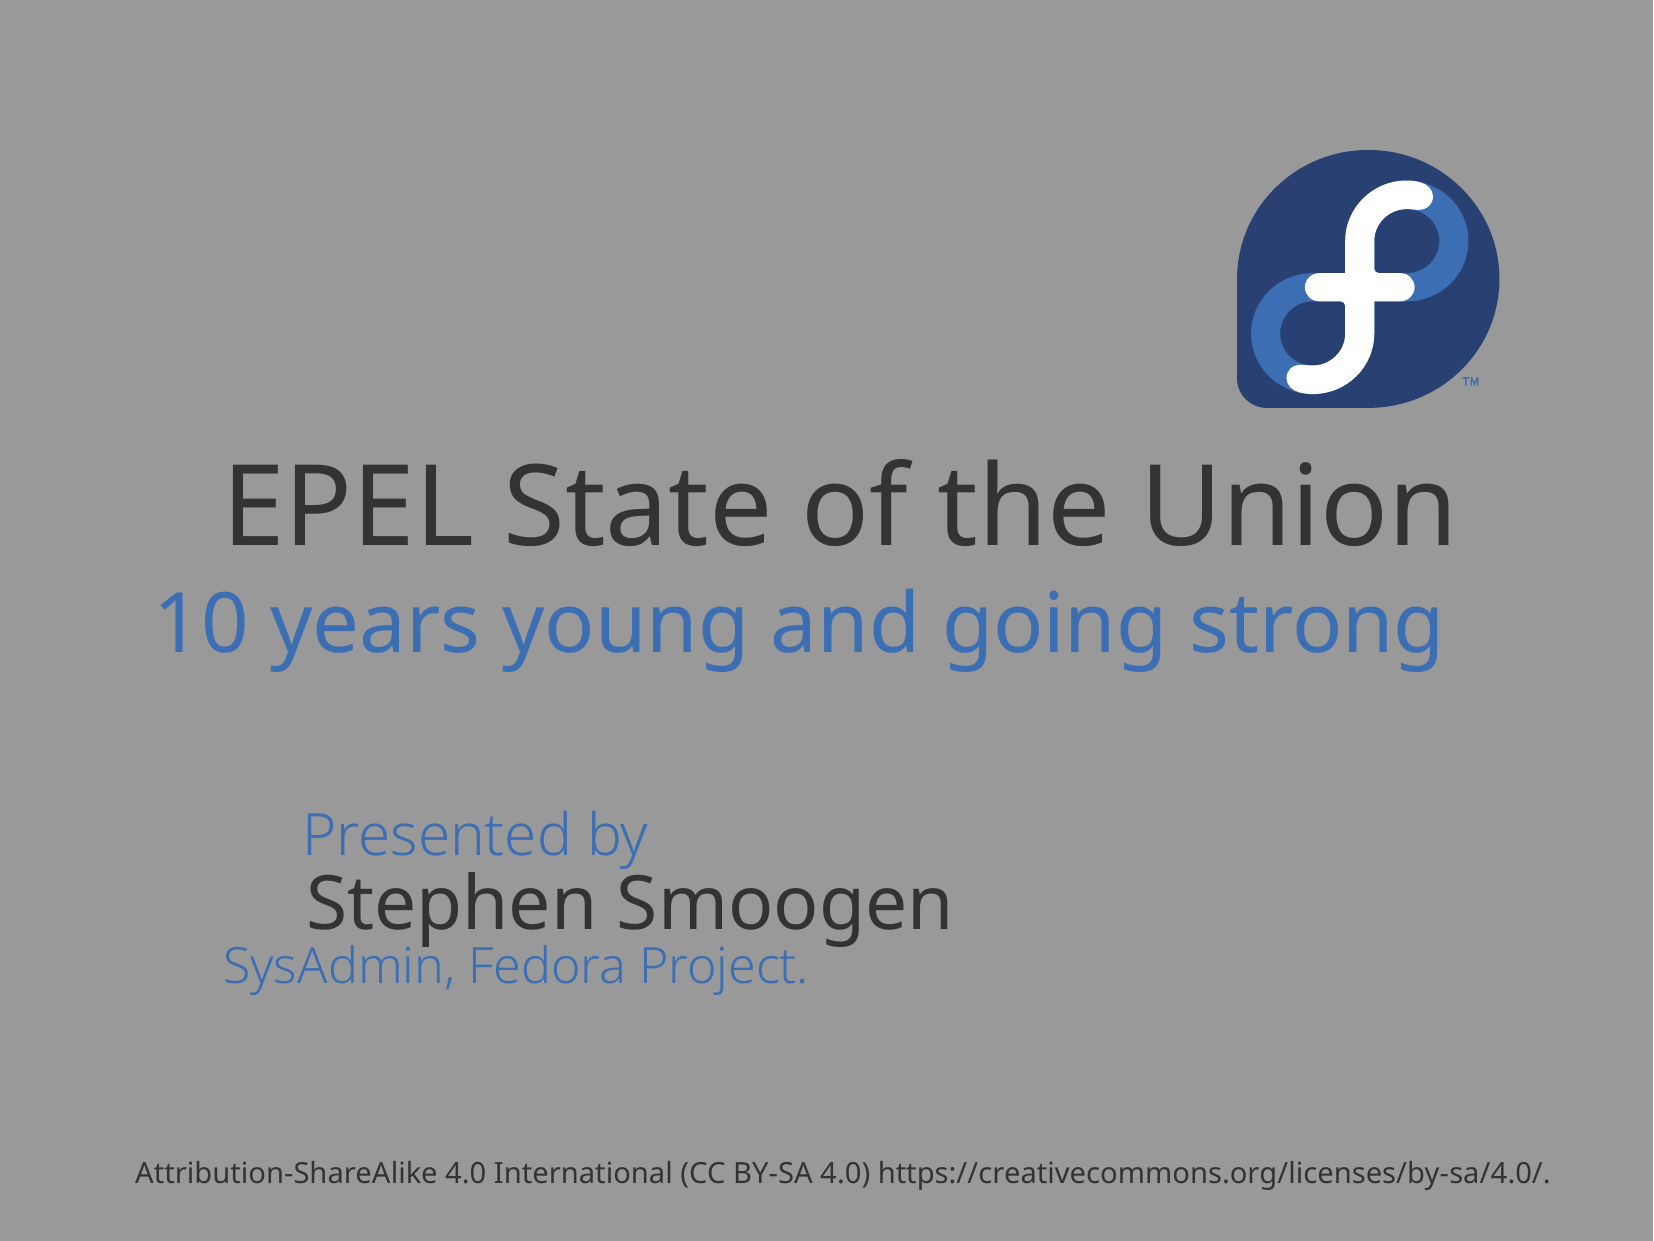

EPEL State of the Union
# 10 years young and going strong
Presented by
Stephen Smoogen
SysAdmin, Fedora Project.
Attribution-ShareAlike 4.0 International (CC BY-SA 4.0) https://creativecommons.org/licenses/by-sa/4.0/.